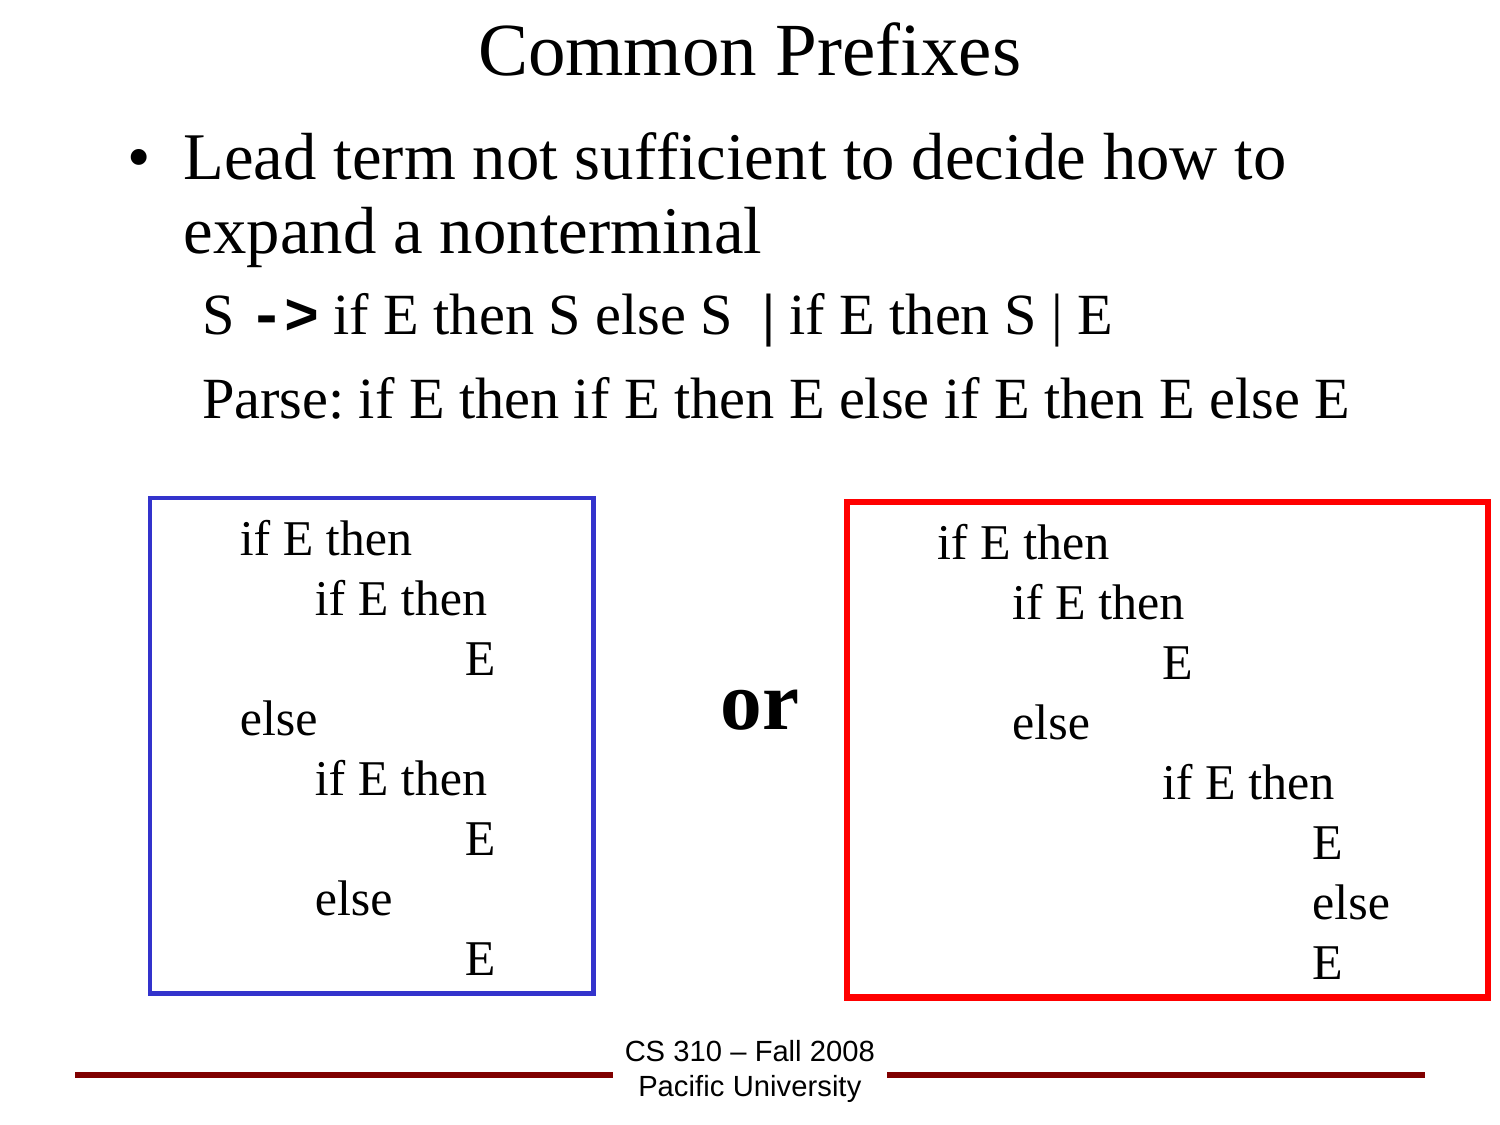

# Common Prefixes
Lead term not sufficient to decide how to expand a nonterminal
S -> if E then S else S | if E then S | E
Parse: if E then if E then E else if E then E else E
if E then
	if E then
		E
else
	if E then
		E
	else
		E
if E then
	if E then
		E
	else
		if E then
			E
 		else
			E
or